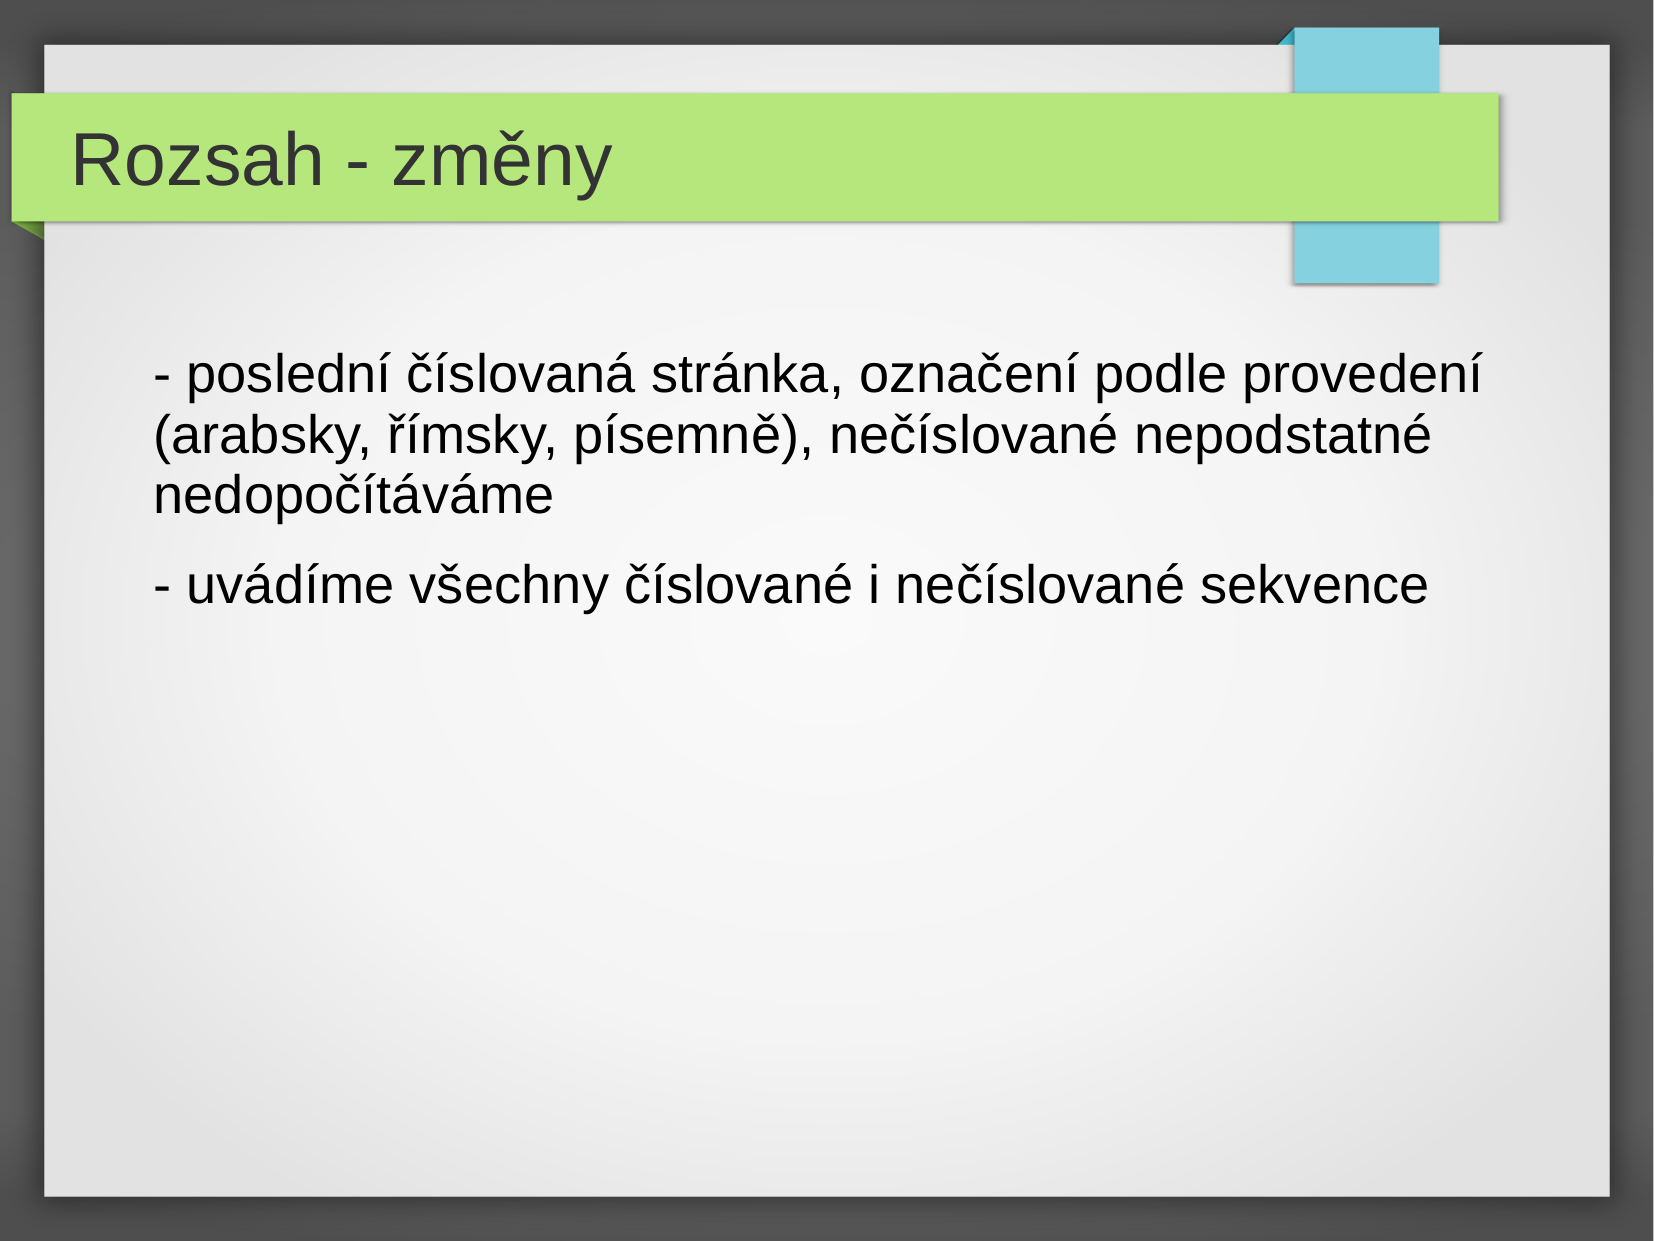

# Rozsah - změny
- poslední číslovaná stránka, označení podle provedení (arabsky, římsky, písemně), nečíslované nepodstatné nedopočítáváme
- uvádíme všechny číslované i nečíslované sekvence